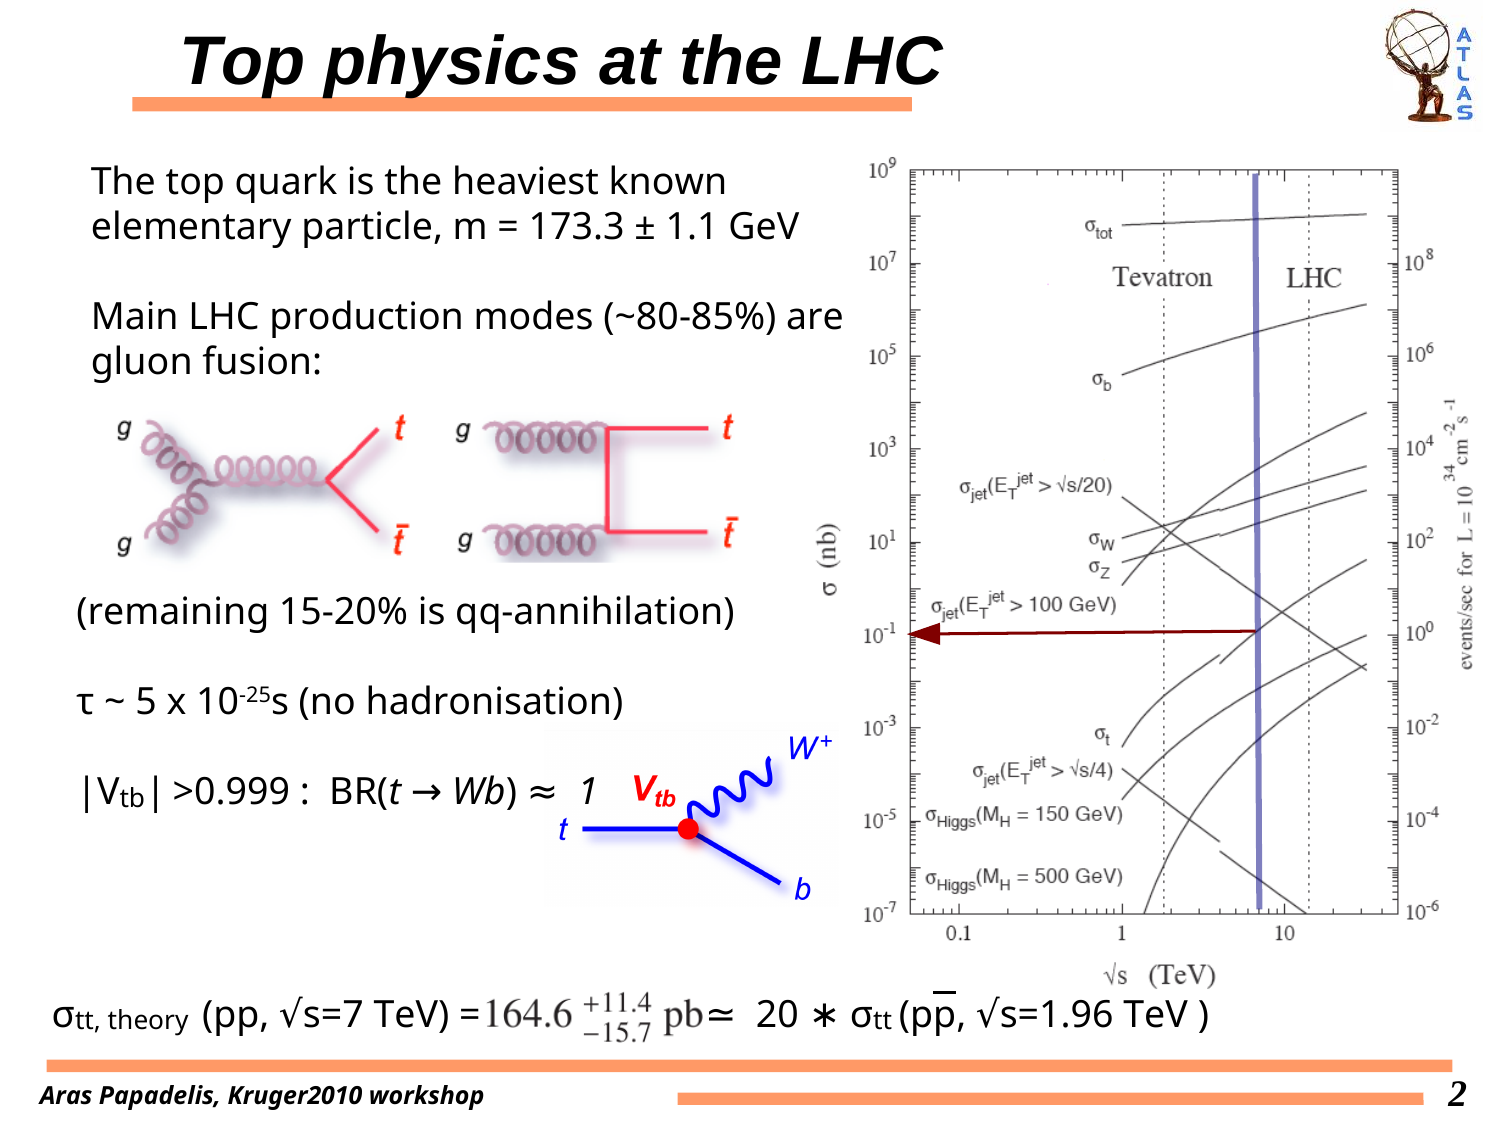

# Top physics at the LHC
The top quark is the heaviest known elementary particle, m = 173.3 ± 1.1 GeV
Main LHC production modes (~80-85%) are gluon fusion:
(remaining 15-20% is qq-annihilation)
τ ~ 5 x 10-25s (no hadronisation)
|Vtb| >0.999 : BR(t → Wb) ≈ 1
σtt, theory (pp, √s=7 TeV) = ≃ 20 ∗ σtt (pp, √s=1.96 TeV )